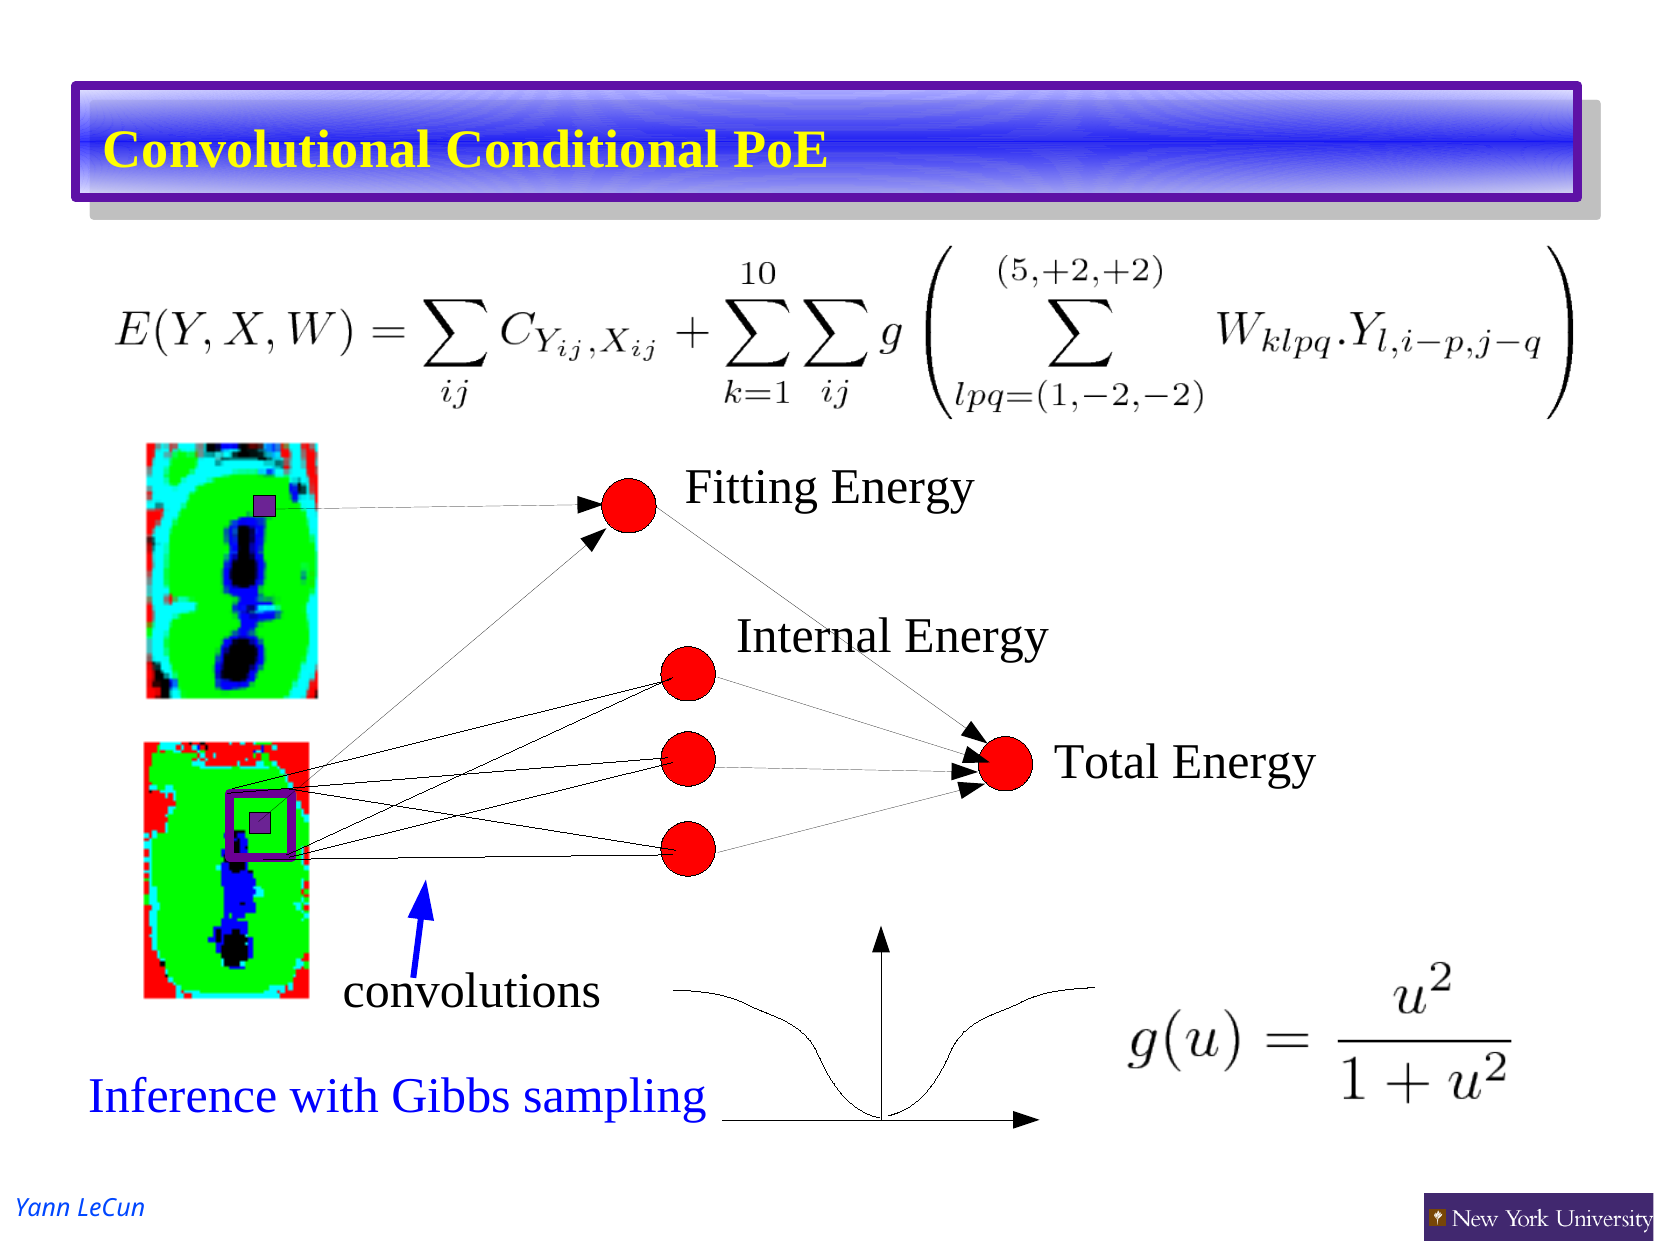

# Convolutional Conditional PoE
Fitting Energy
Internal Energy
Total Energy
convolutions
Inference with Gibbs sampling